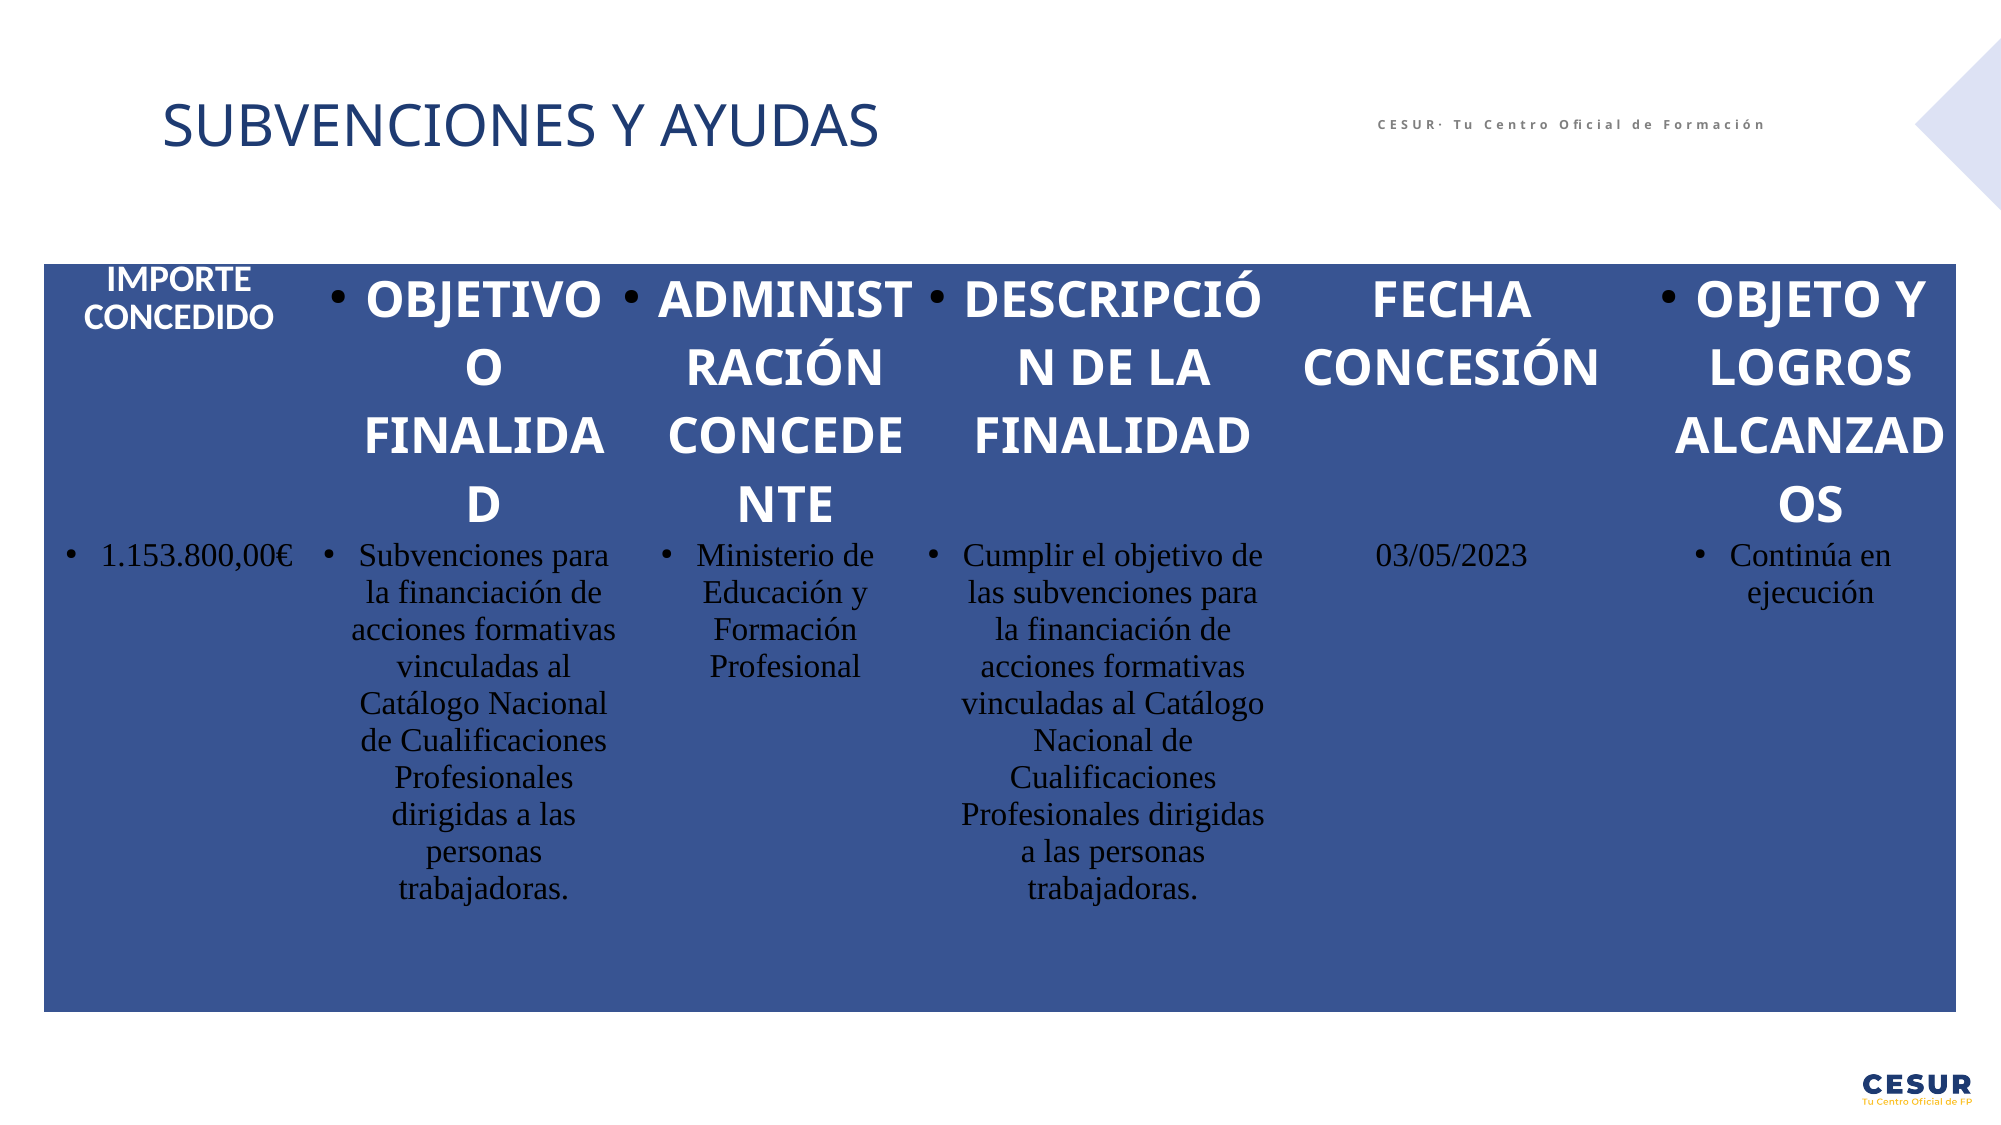

# SUBVENCIONES Y AYUDAS
| IMPORTE CONCEDIDO | OBJETIVO O FINALIDAD | ADMINISTRACIÓN CONCEDENTE | DESCRIPCIÓN DE LA FINALIDAD | FECHA CONCESIÓN | OBJETO Y LOGROS ALCANZADOS |
| --- | --- | --- | --- | --- | --- |
| 1.153.800,00€ | Subvenciones para la financiación de acciones formativas vinculadas al Catálogo Nacional de Cualificaciones Profesionales dirigidas a las personas trabajadoras. | Ministerio de Educación y Formación Profesional | Cumplir el objetivo de las subvenciones para la financiación de acciones formativas vinculadas al Catálogo Nacional de Cualificaciones Profesionales dirigidas a las personas trabajadoras. | 03/05/2023 | Continúa en ejecución |